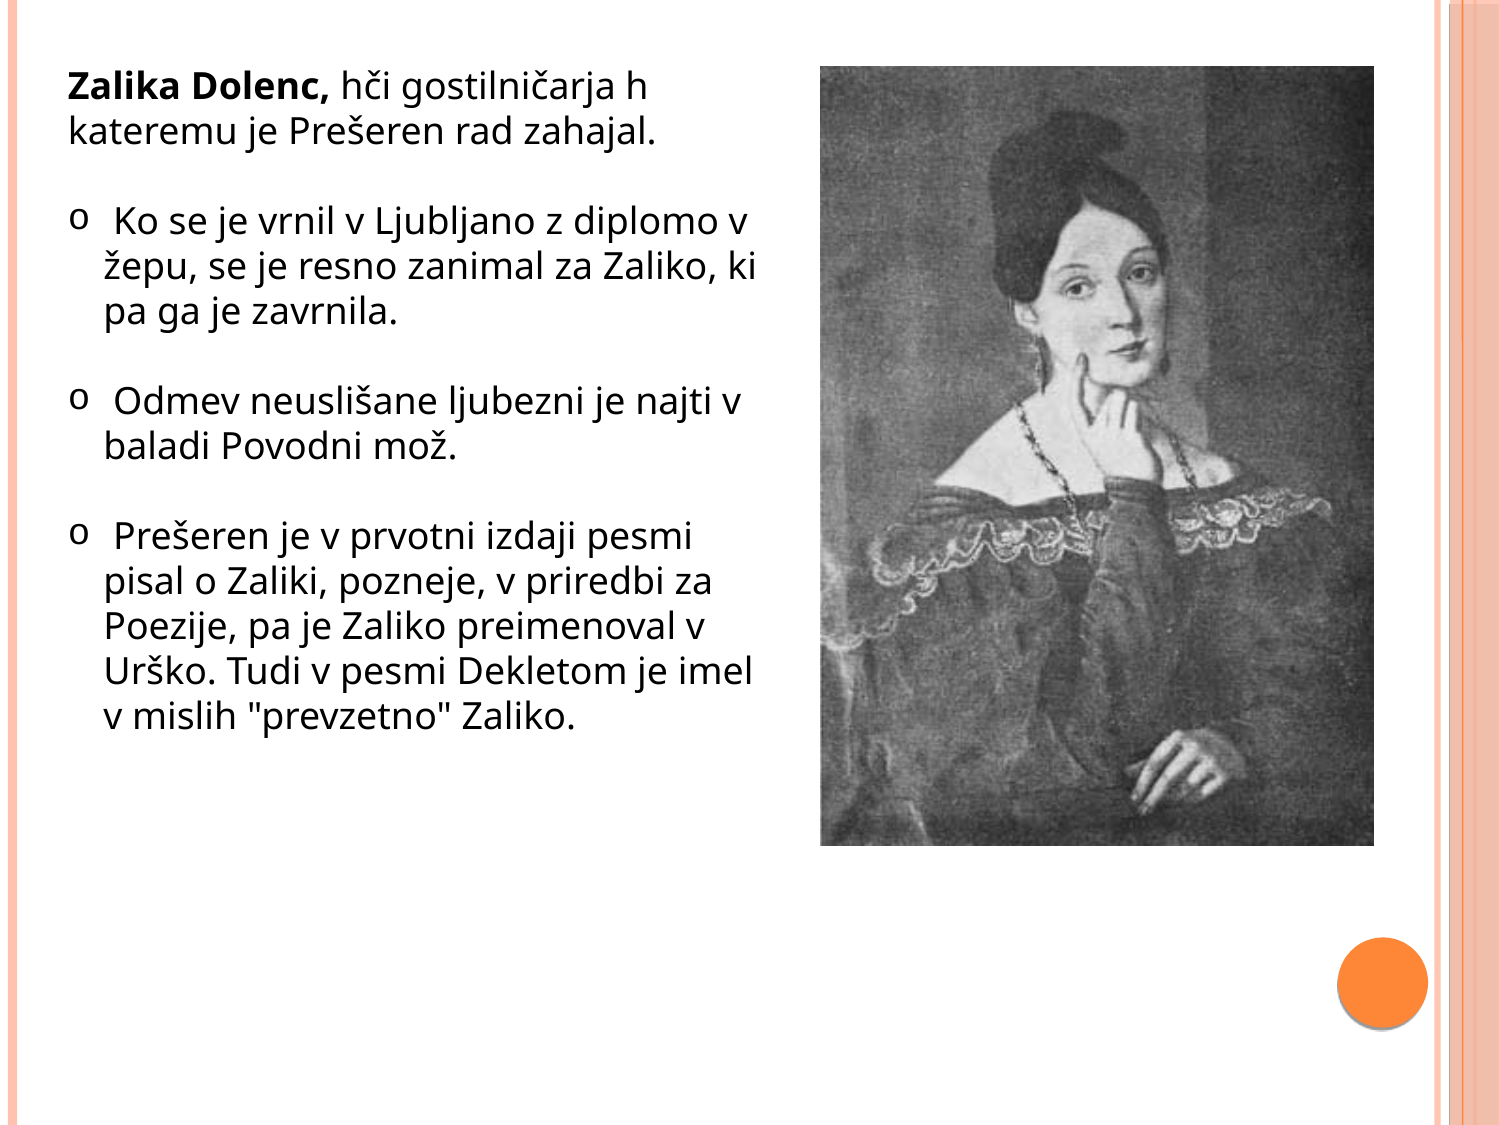

Zalika Dolenc, hči gostilničarja h kateremu je Prešeren rad zahajal.
 Ko se je vrnil v Ljubljano z diplomo v žepu, se je resno zanimal za Zaliko, ki pa ga je zavrnila.
 Odmev neuslišane ljubezni je najti v baladi Povodni mož.
 Prešeren je v prvotni izdaji pesmi pisal o Zaliki, pozneje, v priredbi za Poezije, pa je Zaliko preimenoval v Urško. Tudi v pesmi Dekletom je imel v mislih "prevzetno" Zaliko.